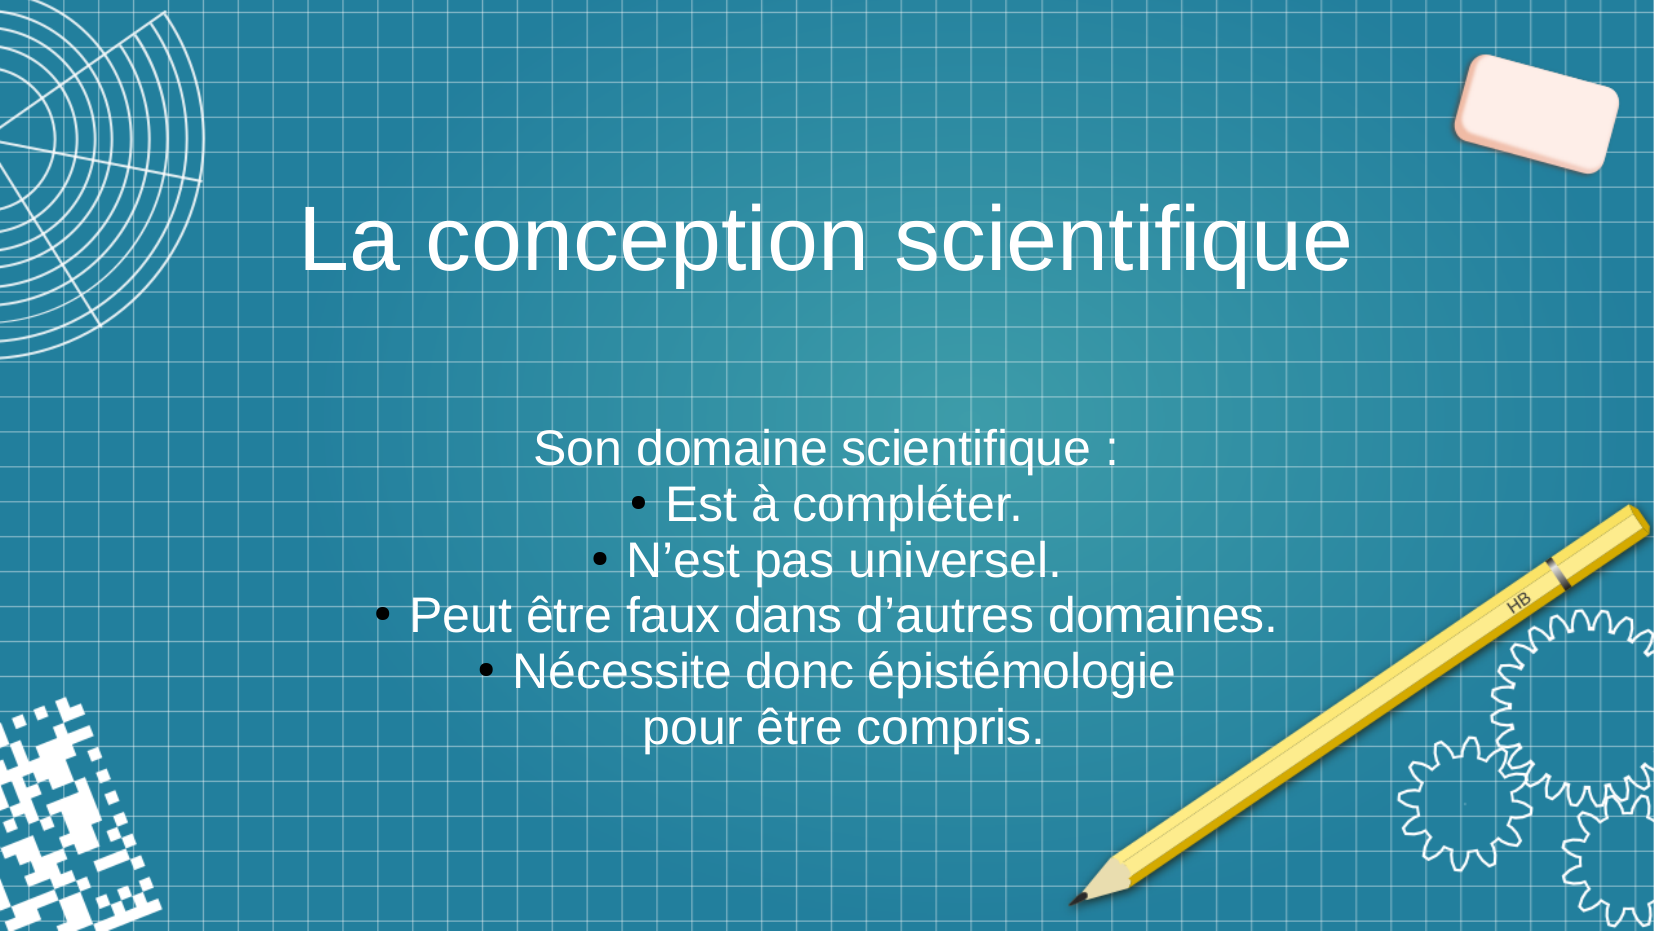

# La conception scientifique
Son domaine scientifique :
Est à compléter.
N’est pas universel.
Peut être faux dans d’autres domaines.
Nécessite donc épistémologie
pour être compris.